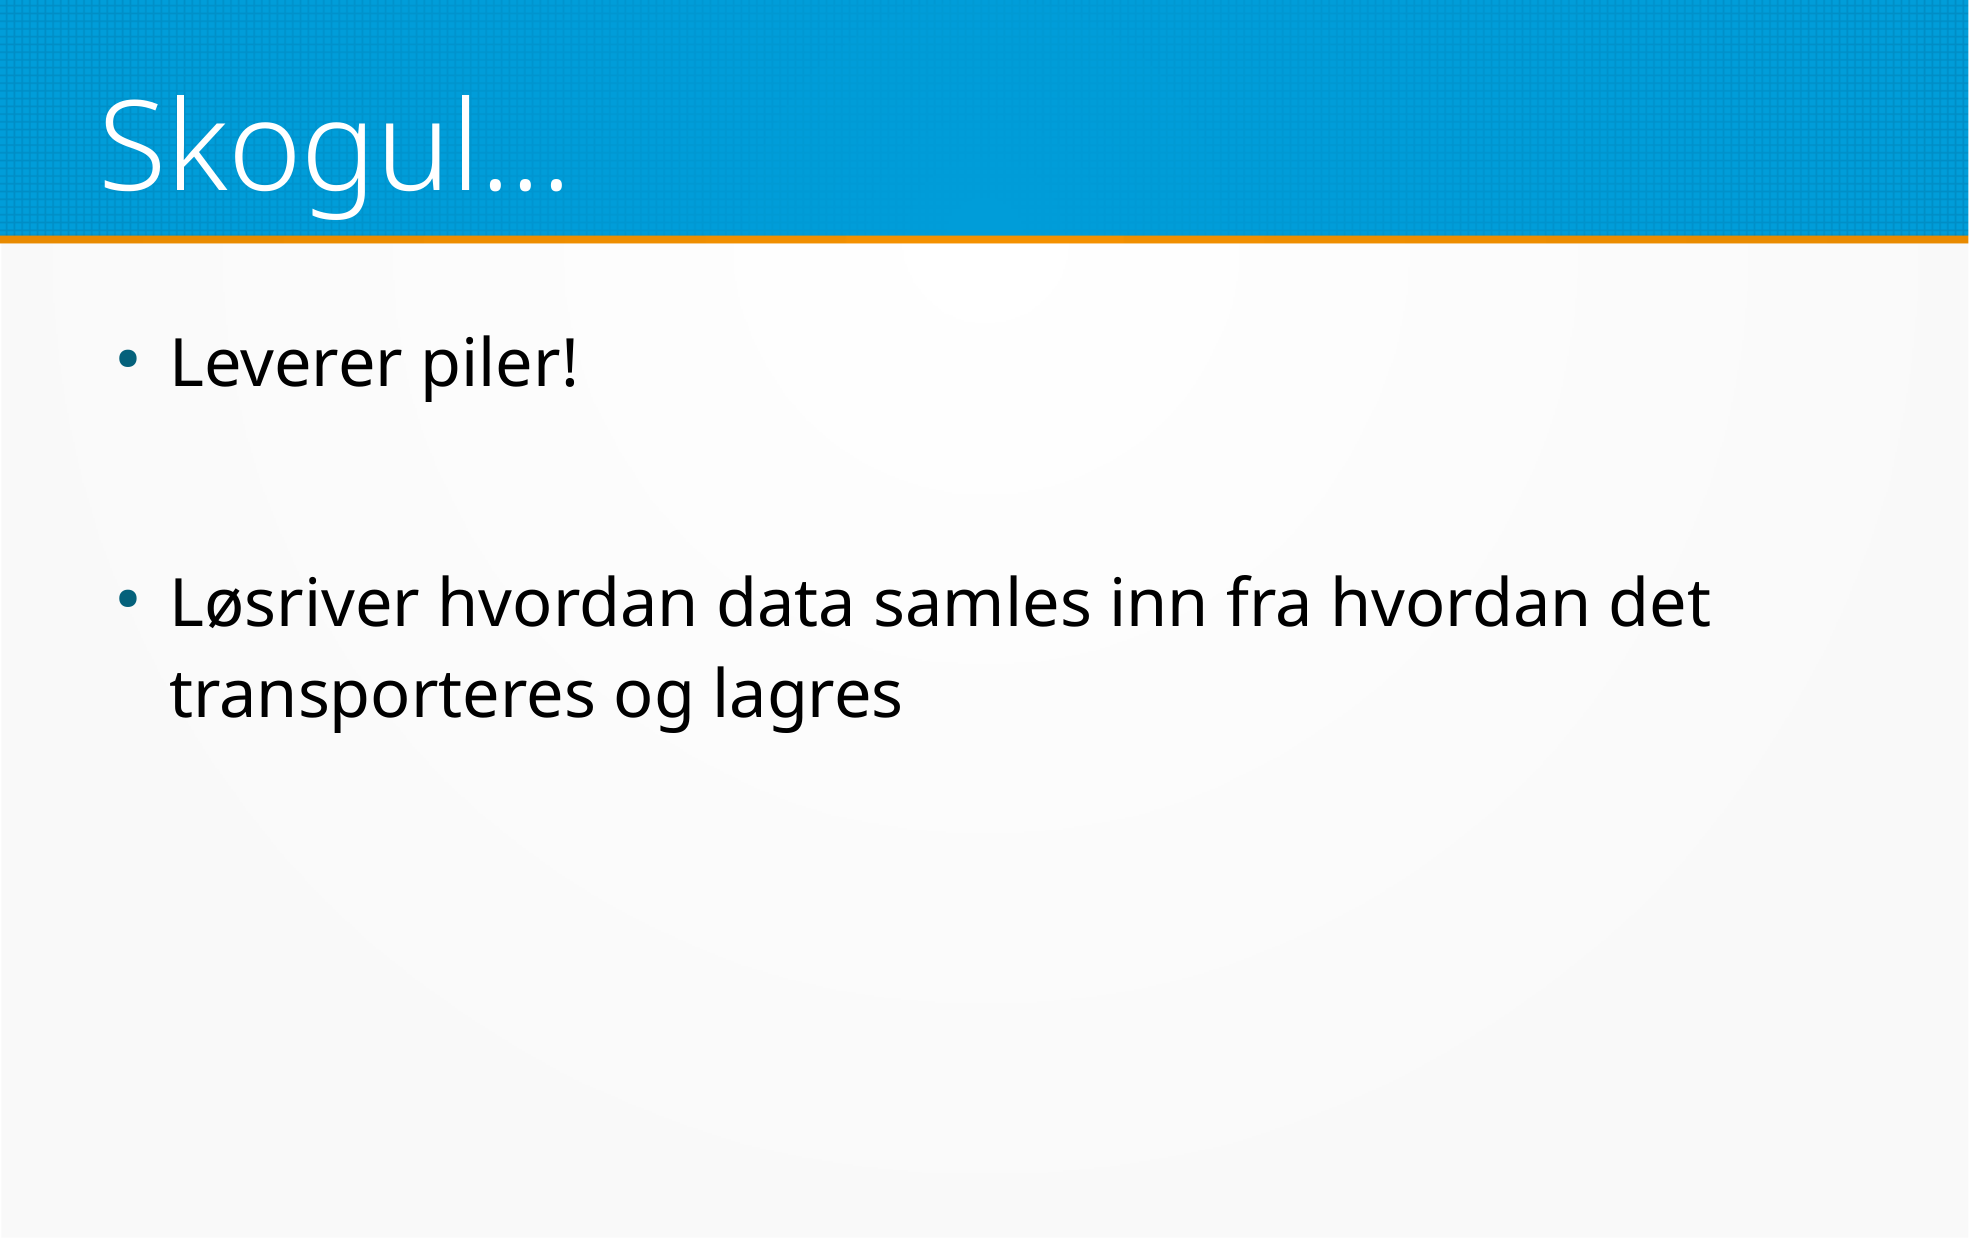

# Skogul...
Leverer piler!
Løsriver hvordan data samles inn fra hvordan det transporteres og lagres